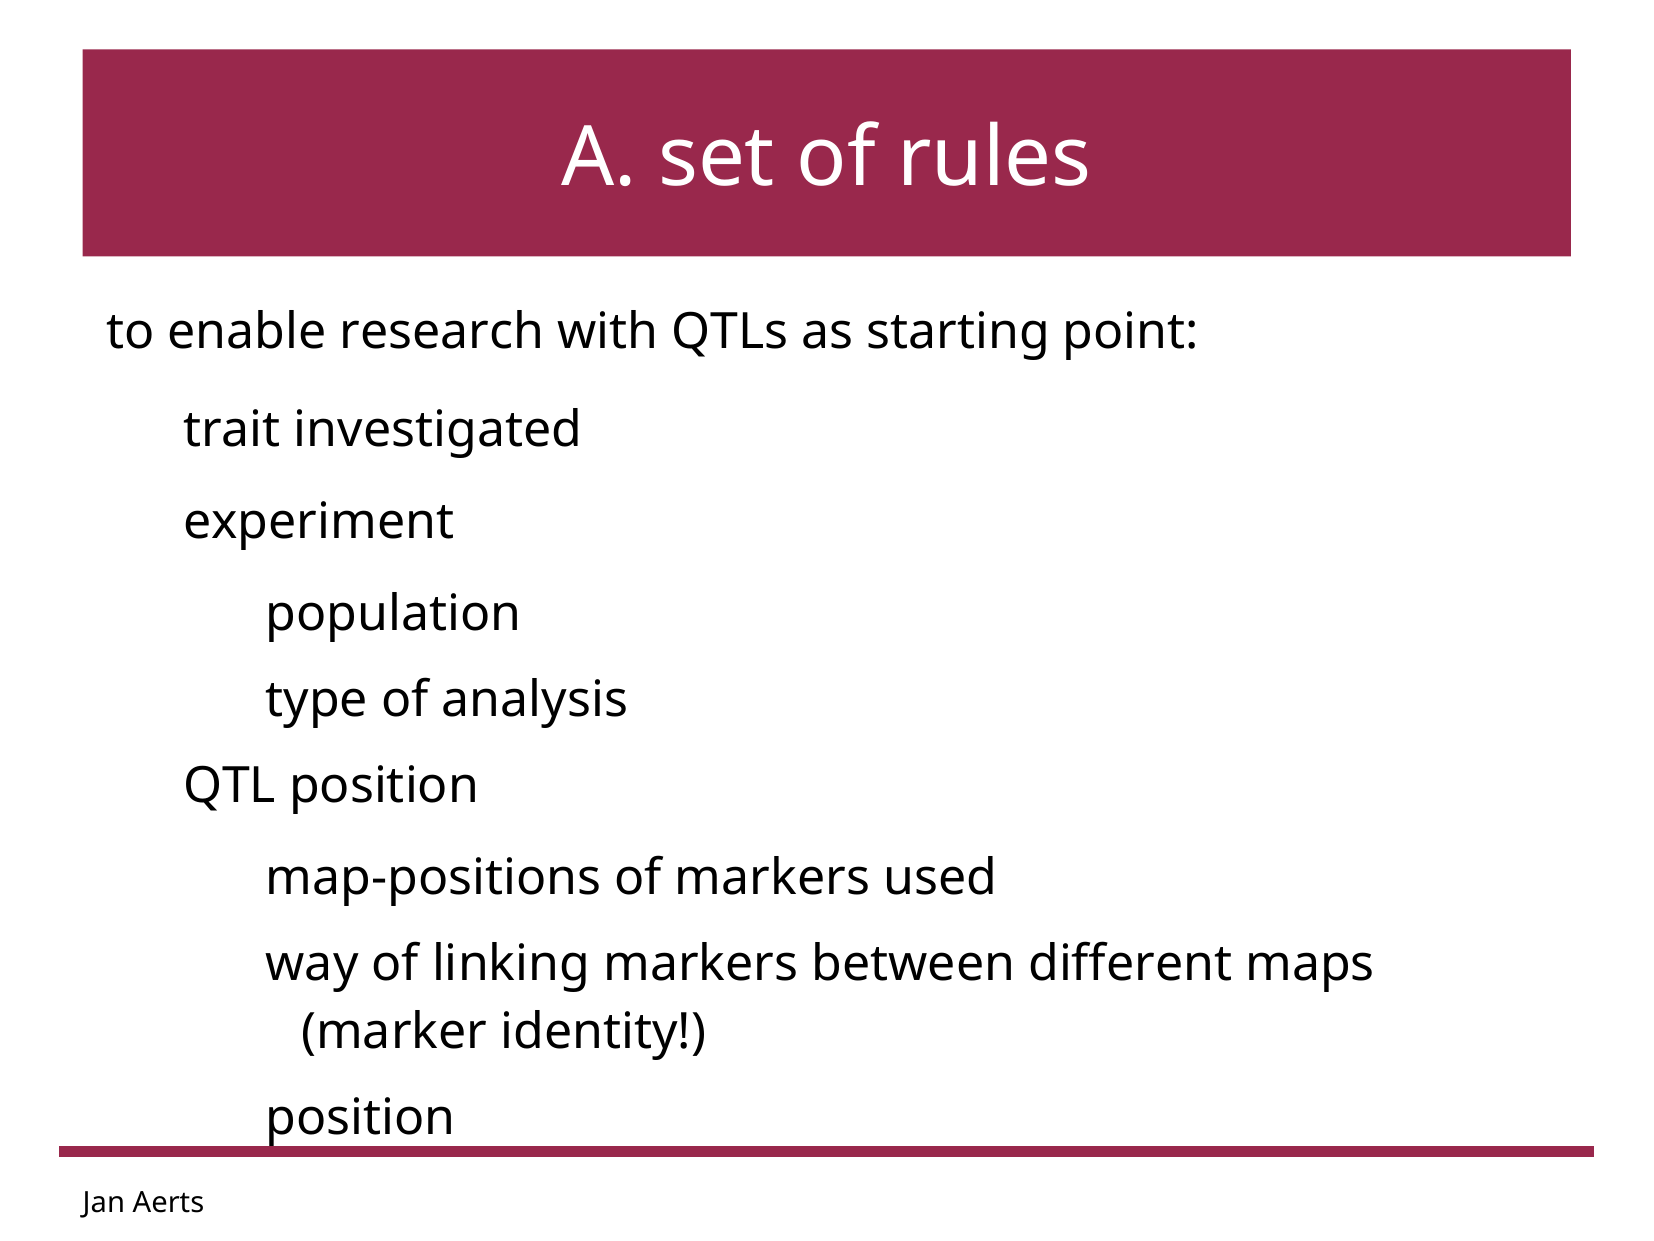

# A. set of rules
to enable research with QTLs as starting point:
trait investigated
experiment
population
type of analysis
QTL position
map-positions of markers used
way of linking markers between different maps (marker identity!)
position